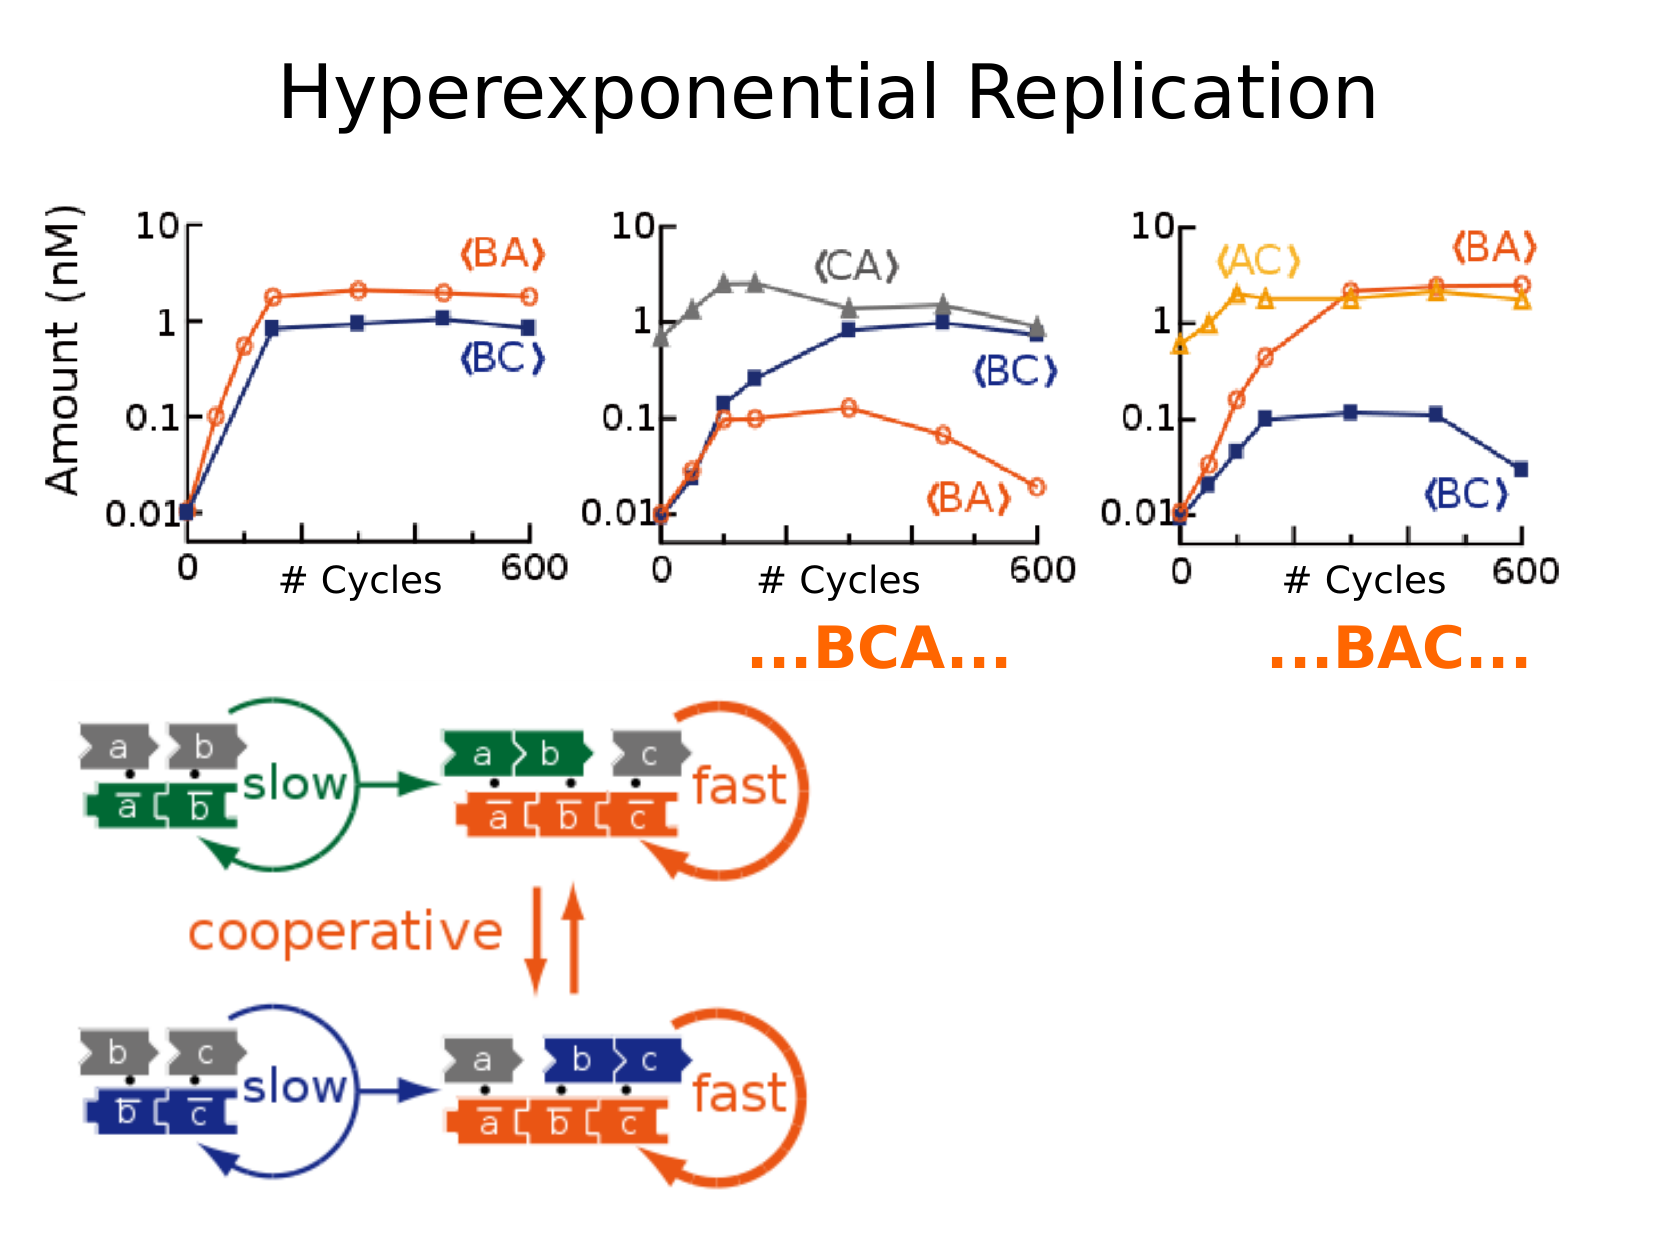

Hyperexponential Replication
# # Cycles
# Cycles
# Cycles
...BCA...
...BAC...